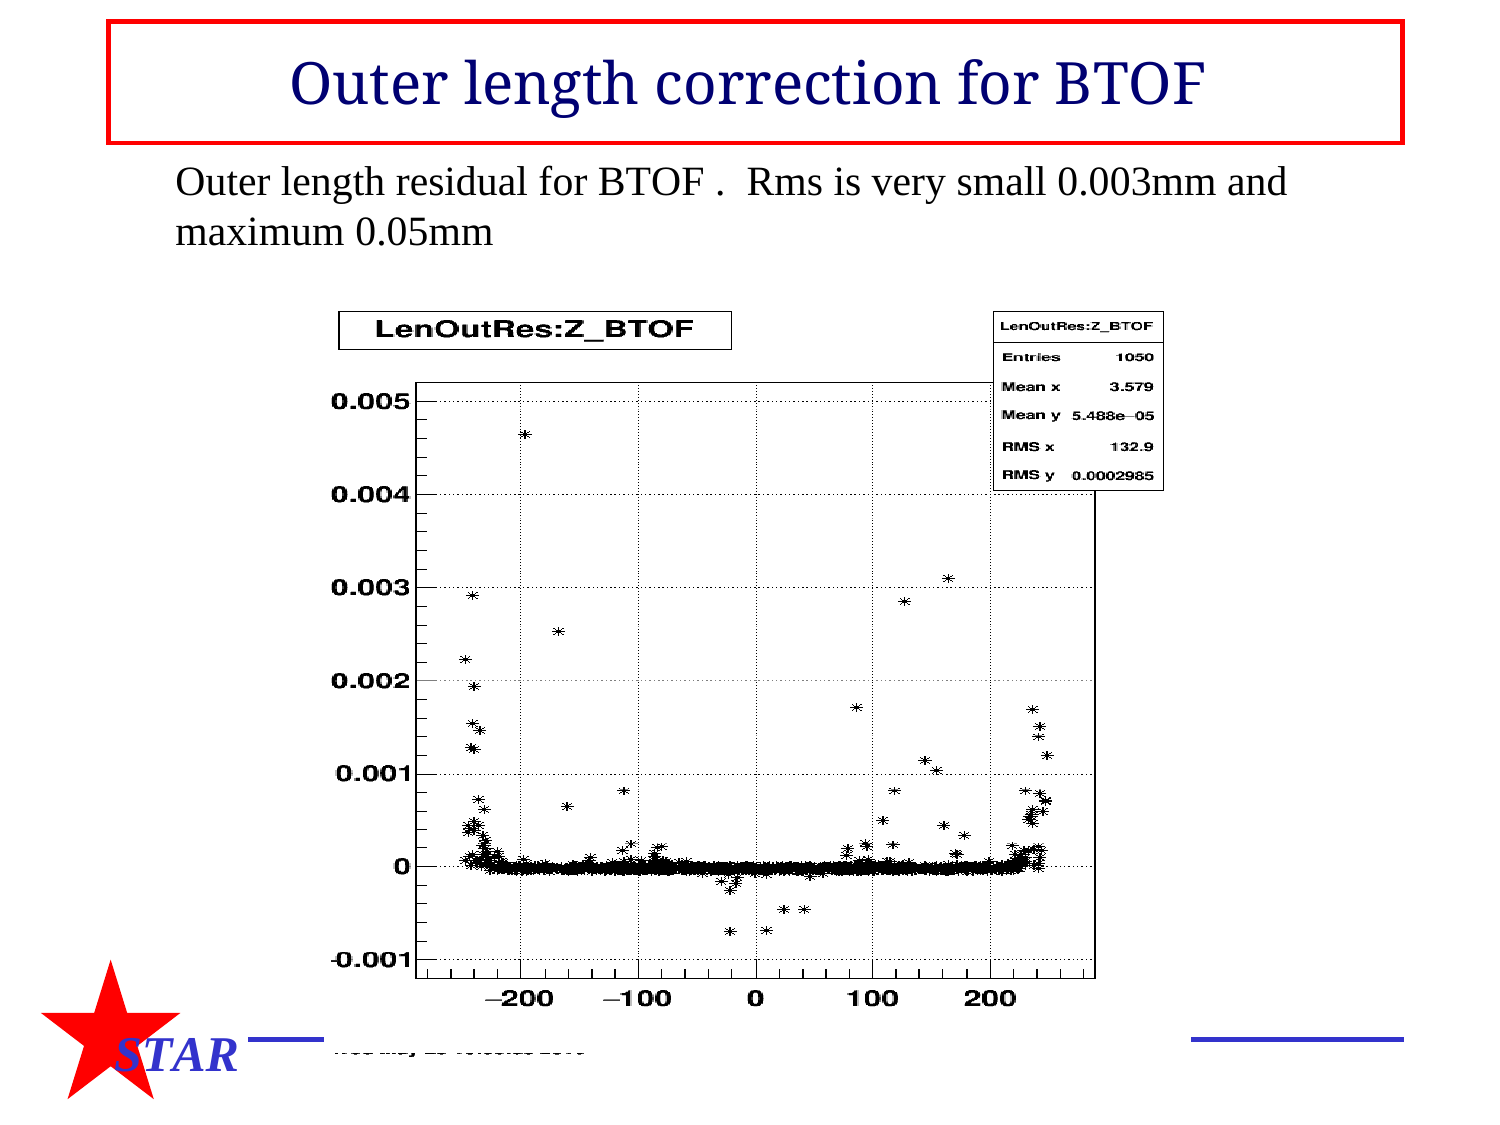

# Outer length correction for BTOF
Outer length residual for BTOF . Rms is very small 0.003mm and maximum 0.05mm